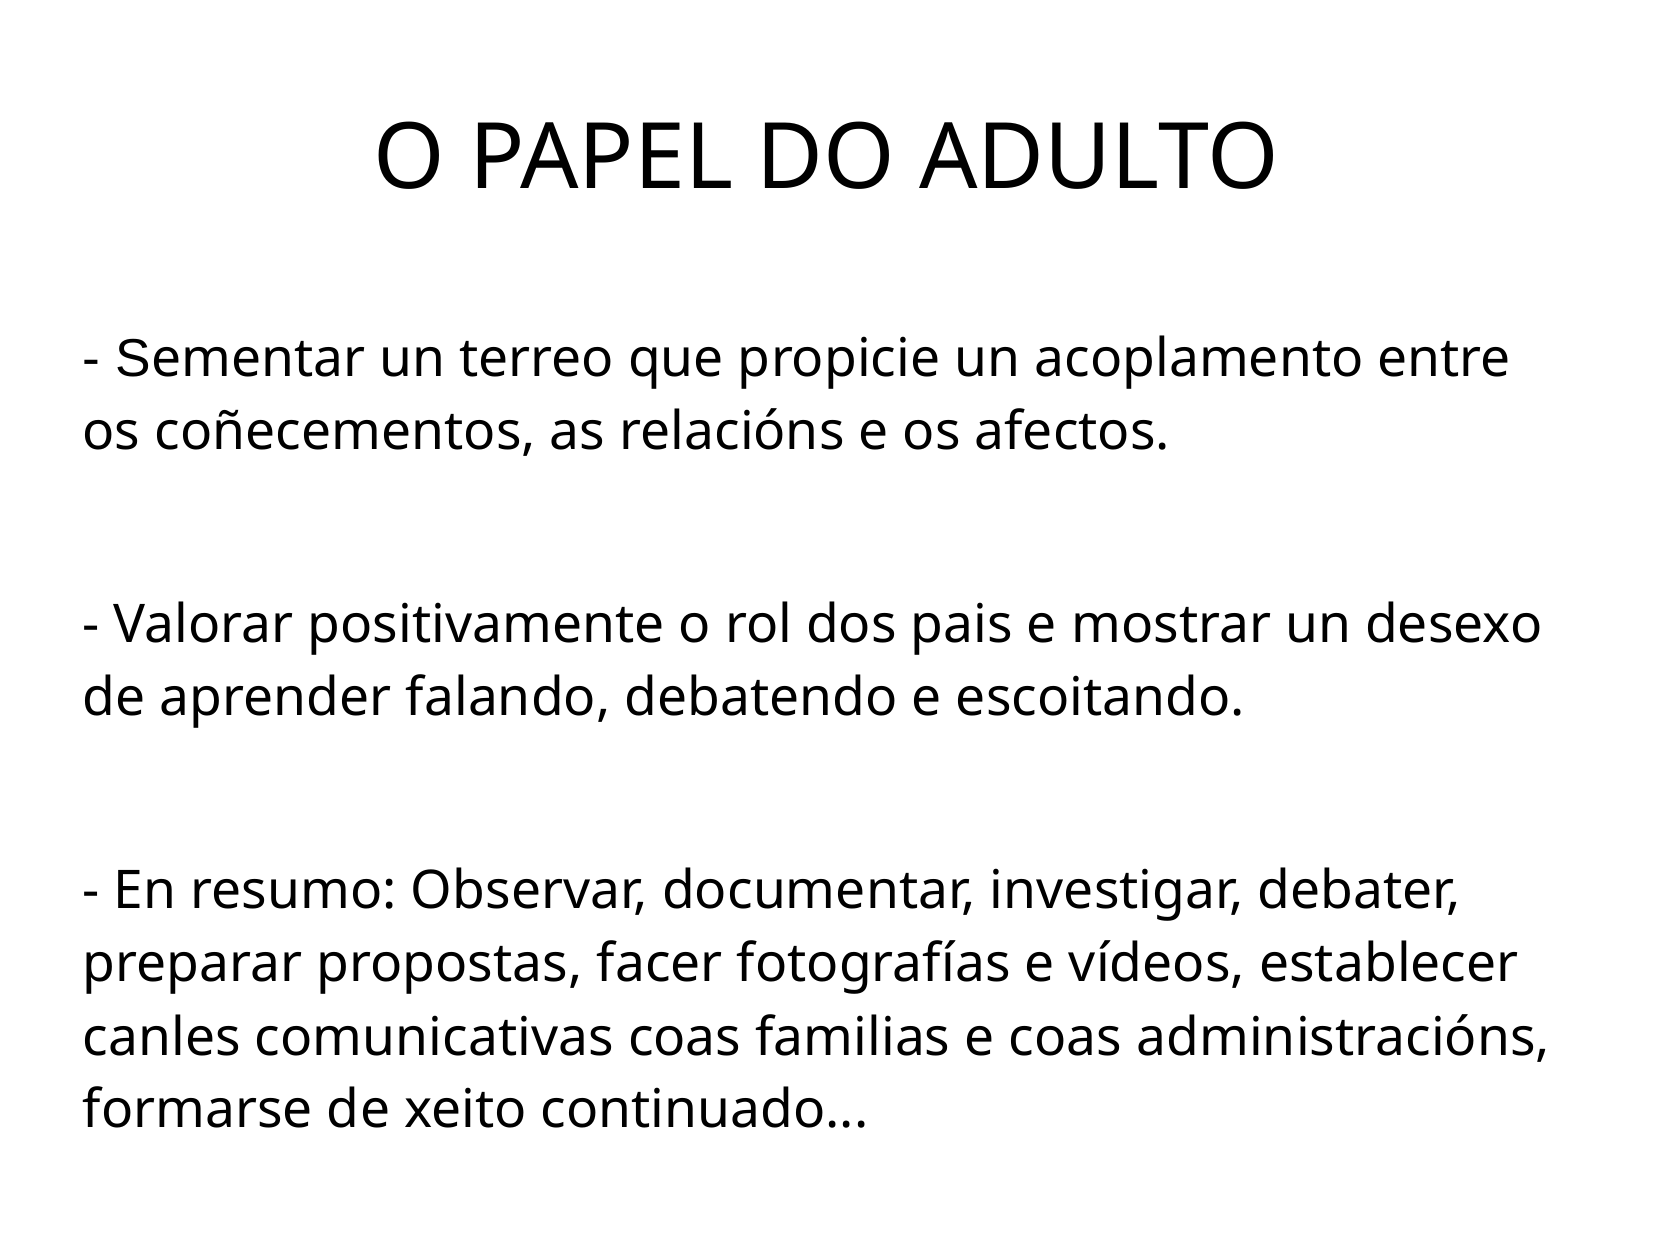

# O PAPEL DO ADULTO
- Sementar un terreo que propicie un acoplamento entre os coñecementos, as relacións e os afectos.
- Valorar positivamente o rol dos pais e mostrar un desexo de aprender falando, debatendo e escoitando.
- En resumo: Observar, documentar, investigar, debater, preparar propostas, facer fotografías e vídeos, establecer canles comunicativas coas familias e coas administracións, formarse de xeito continuado...